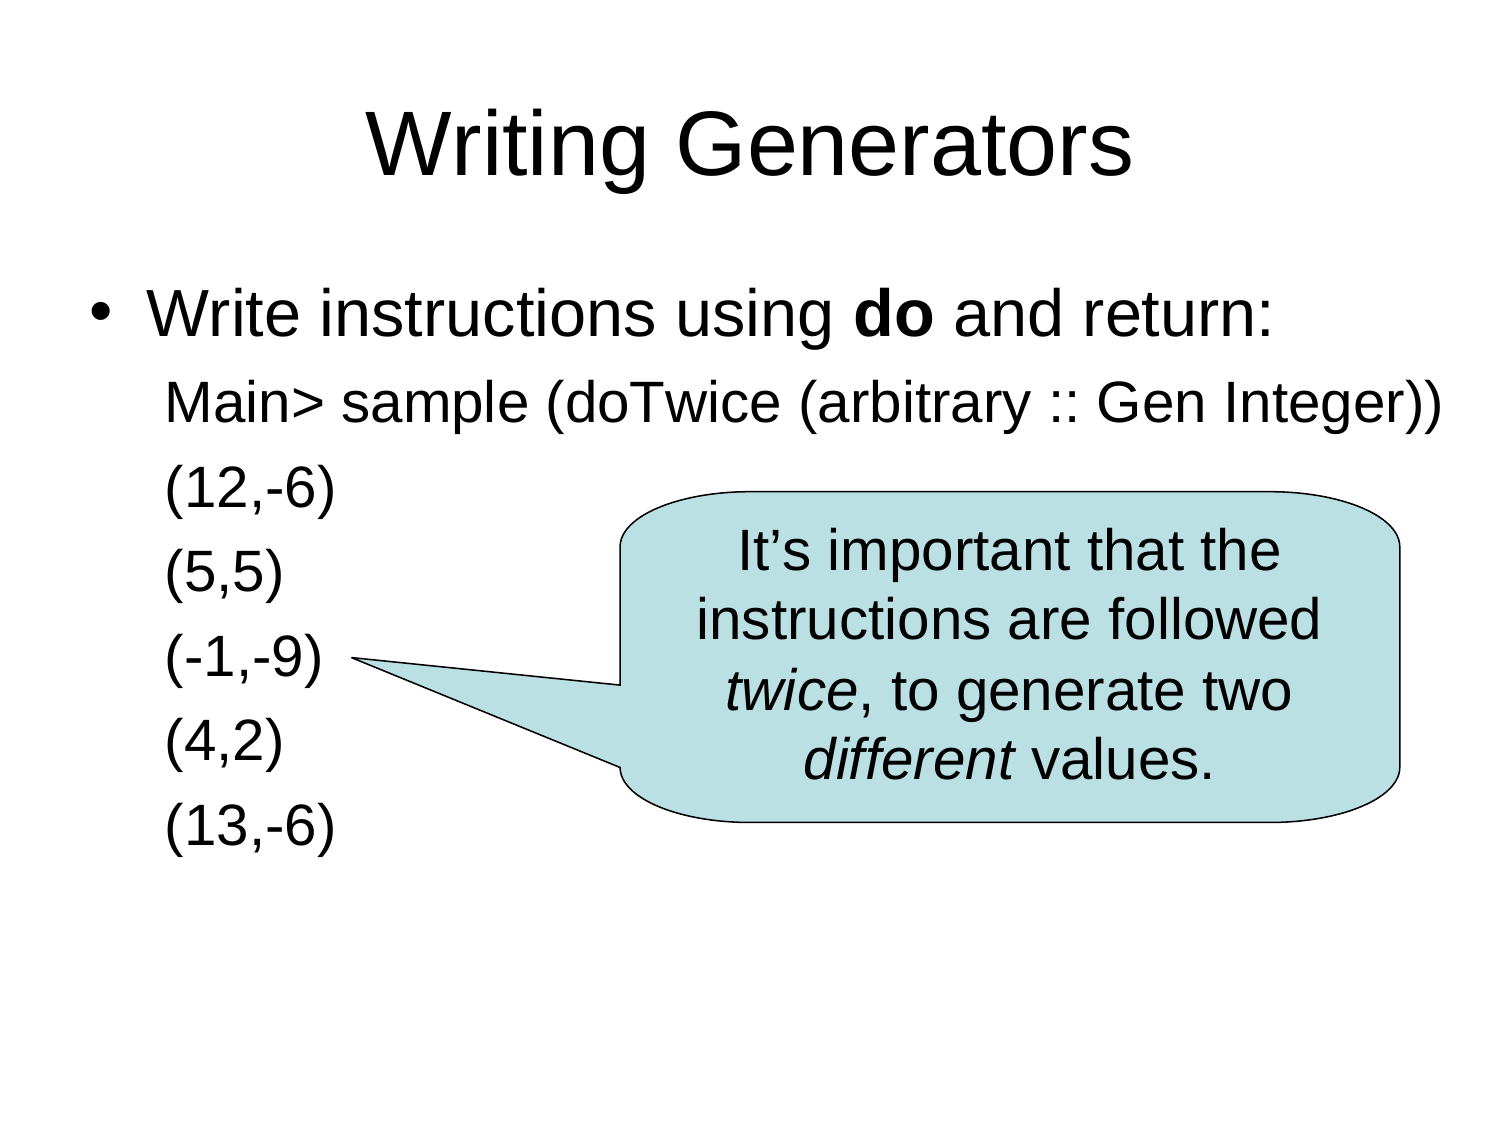

# Writing Generators
Write instructions using do and return:
Main> sample (doTwice (arbitrary :: Gen Integer))
(12,-6)
(5,5)
(-1,-9)
(4,2)
(13,-6)
It’s important that the instructions are followed twice, to generate two different values.